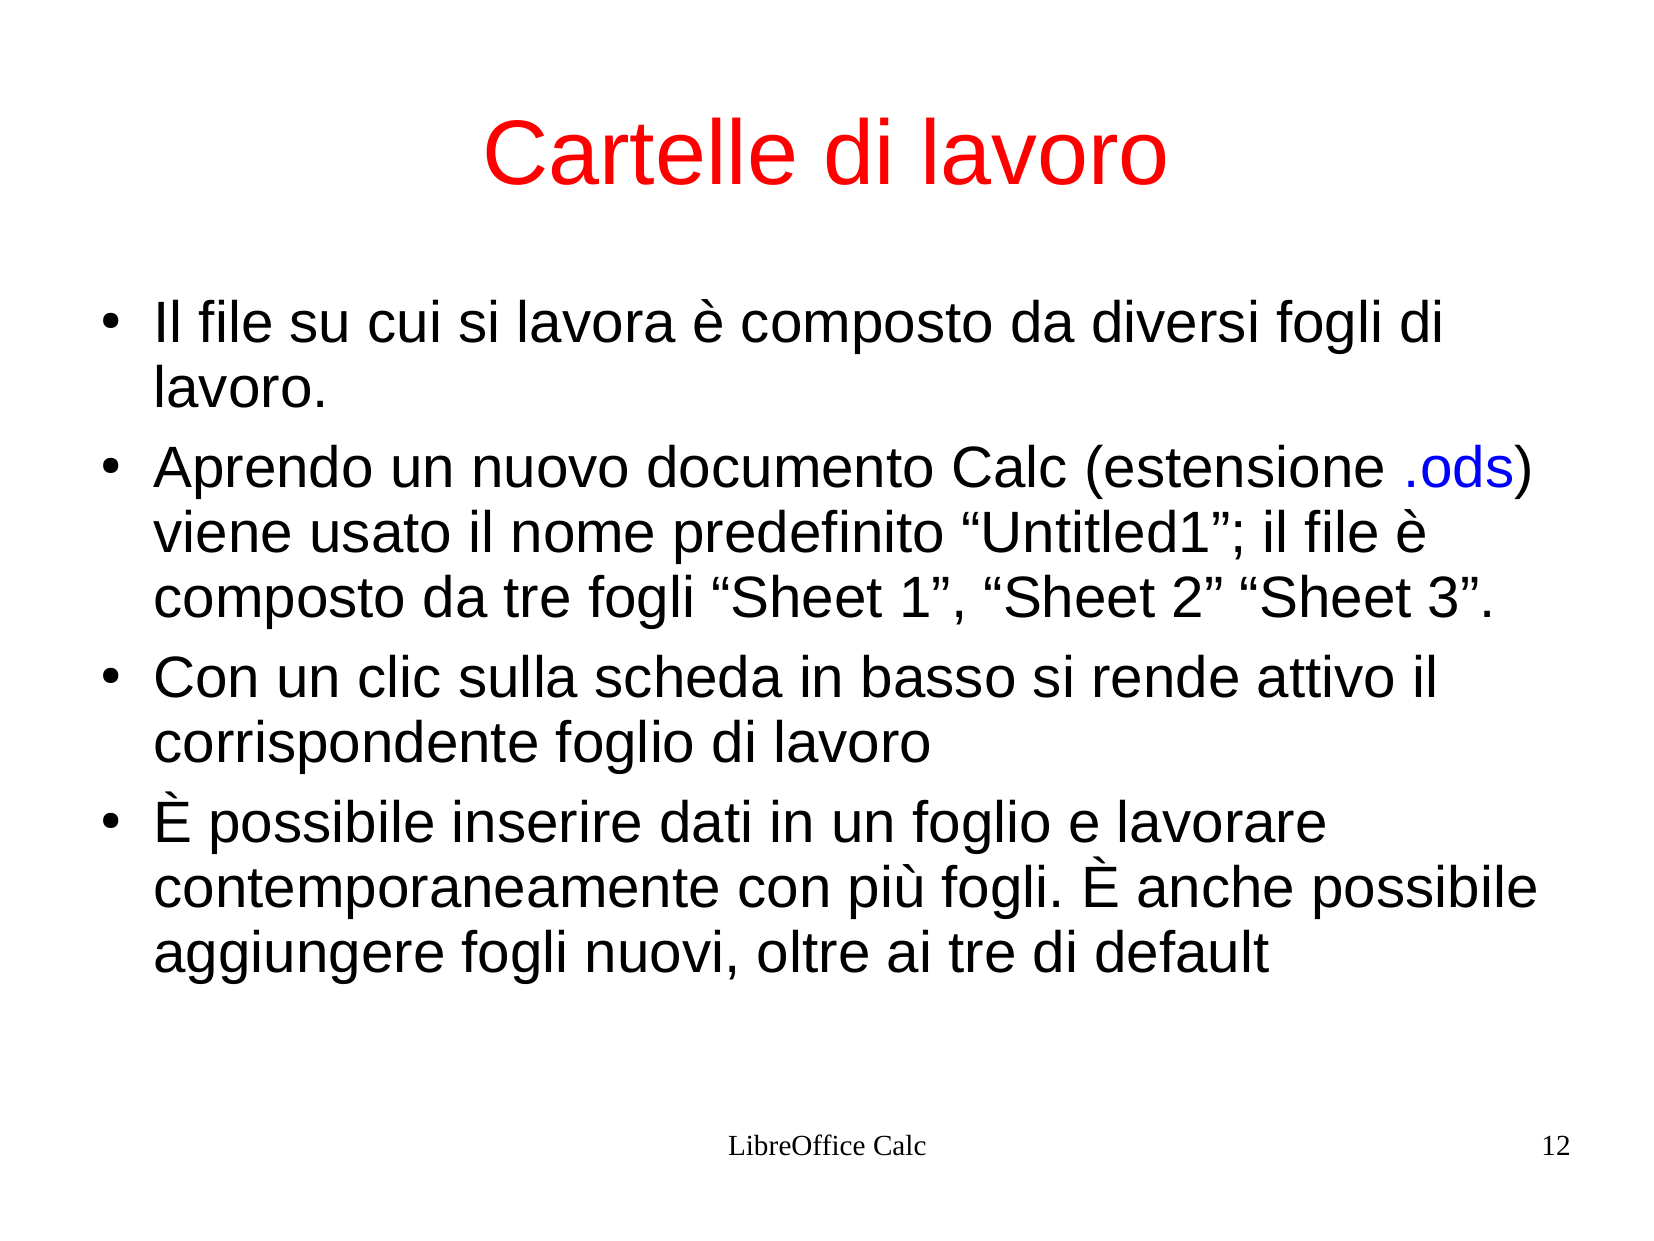

# Cartelle di lavoro
Il file su cui si lavora è composto da diversi fogli di lavoro.
Aprendo un nuovo documento Calc (estensione .ods) viene usato il nome predefinito “Untitled1”; il file è composto da tre fogli “Sheet 1”, “Sheet 2” “Sheet 3”.
Con un clic sulla scheda in basso si rende attivo il corrispondente foglio di lavoro
È possibile inserire dati in un foglio e lavorare contemporaneamente con più fogli. È anche possibile aggiungere fogli nuovi, oltre ai tre di default
LibreOffice Calc
12